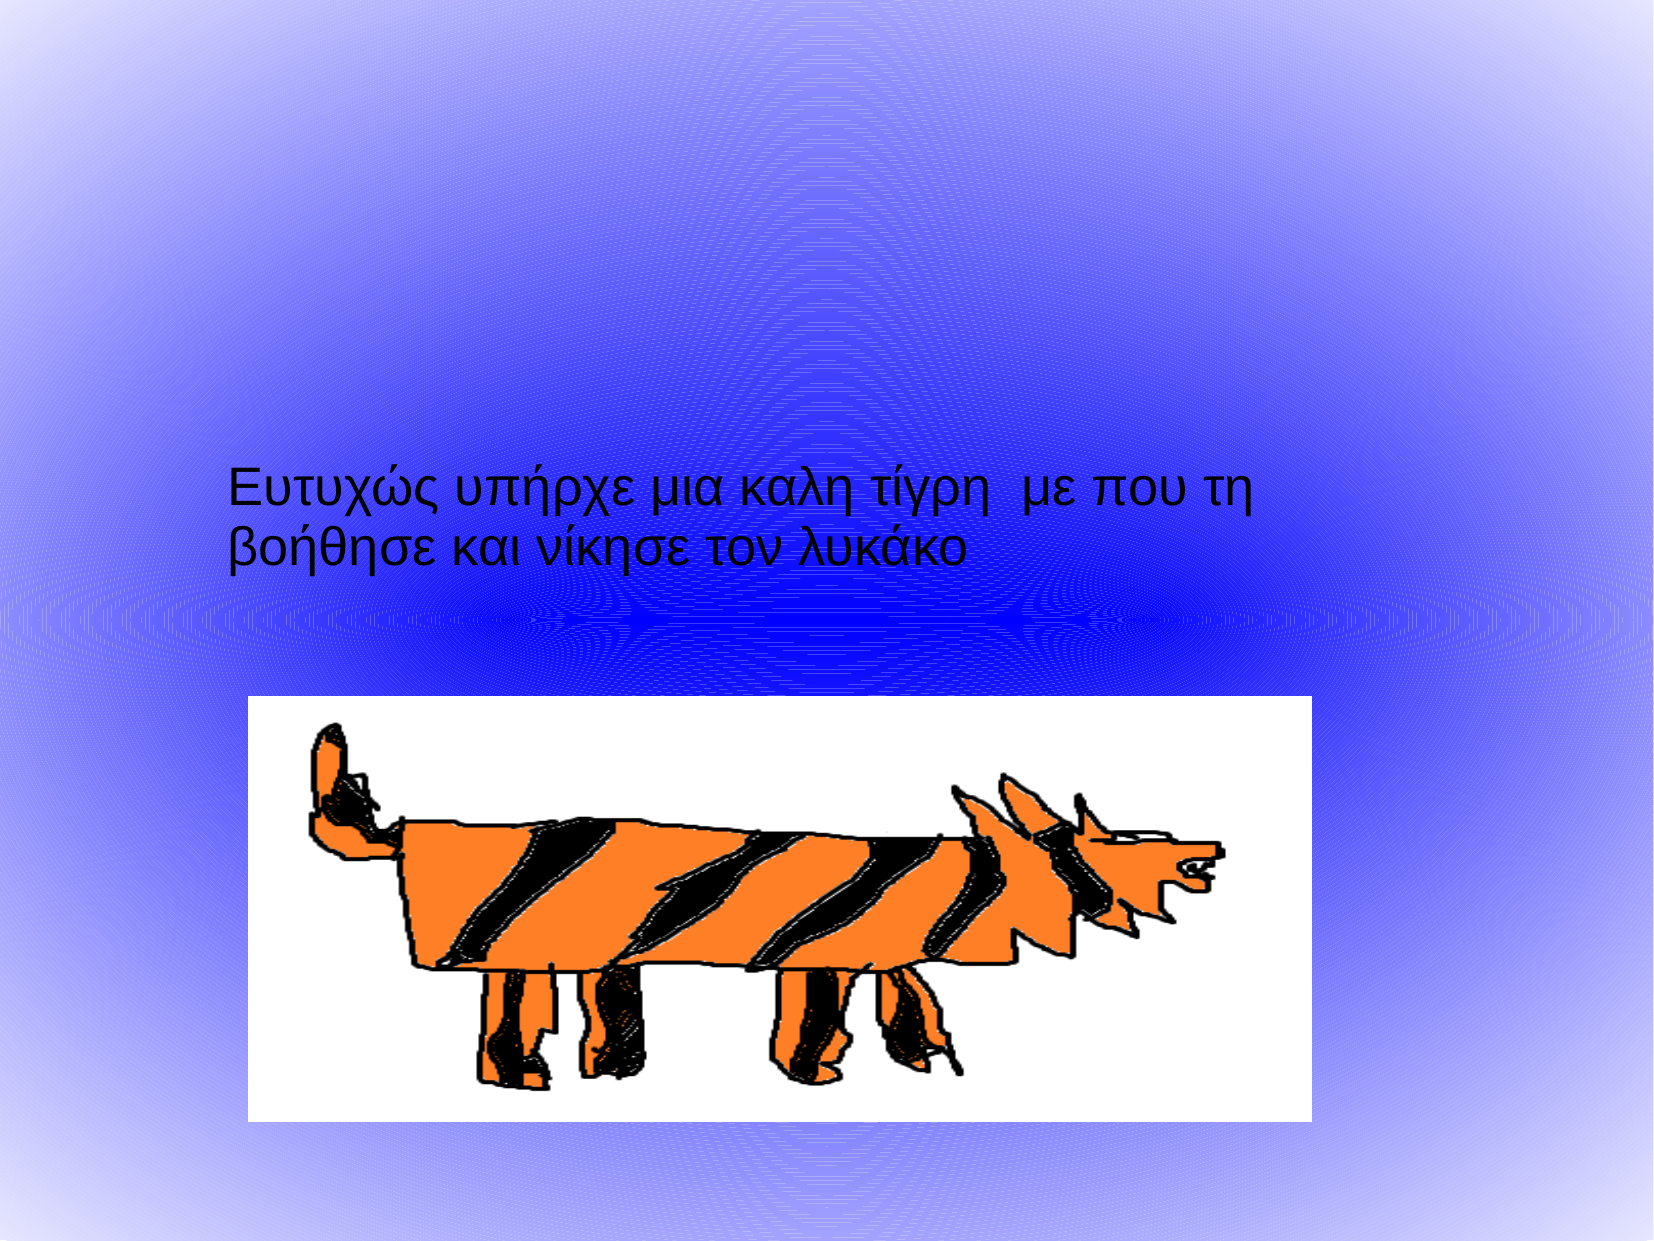

Ευτυχώς υπήρχε μια καλη τίγρη με που τη βοήθησε και νίκησε τον λυκάκο